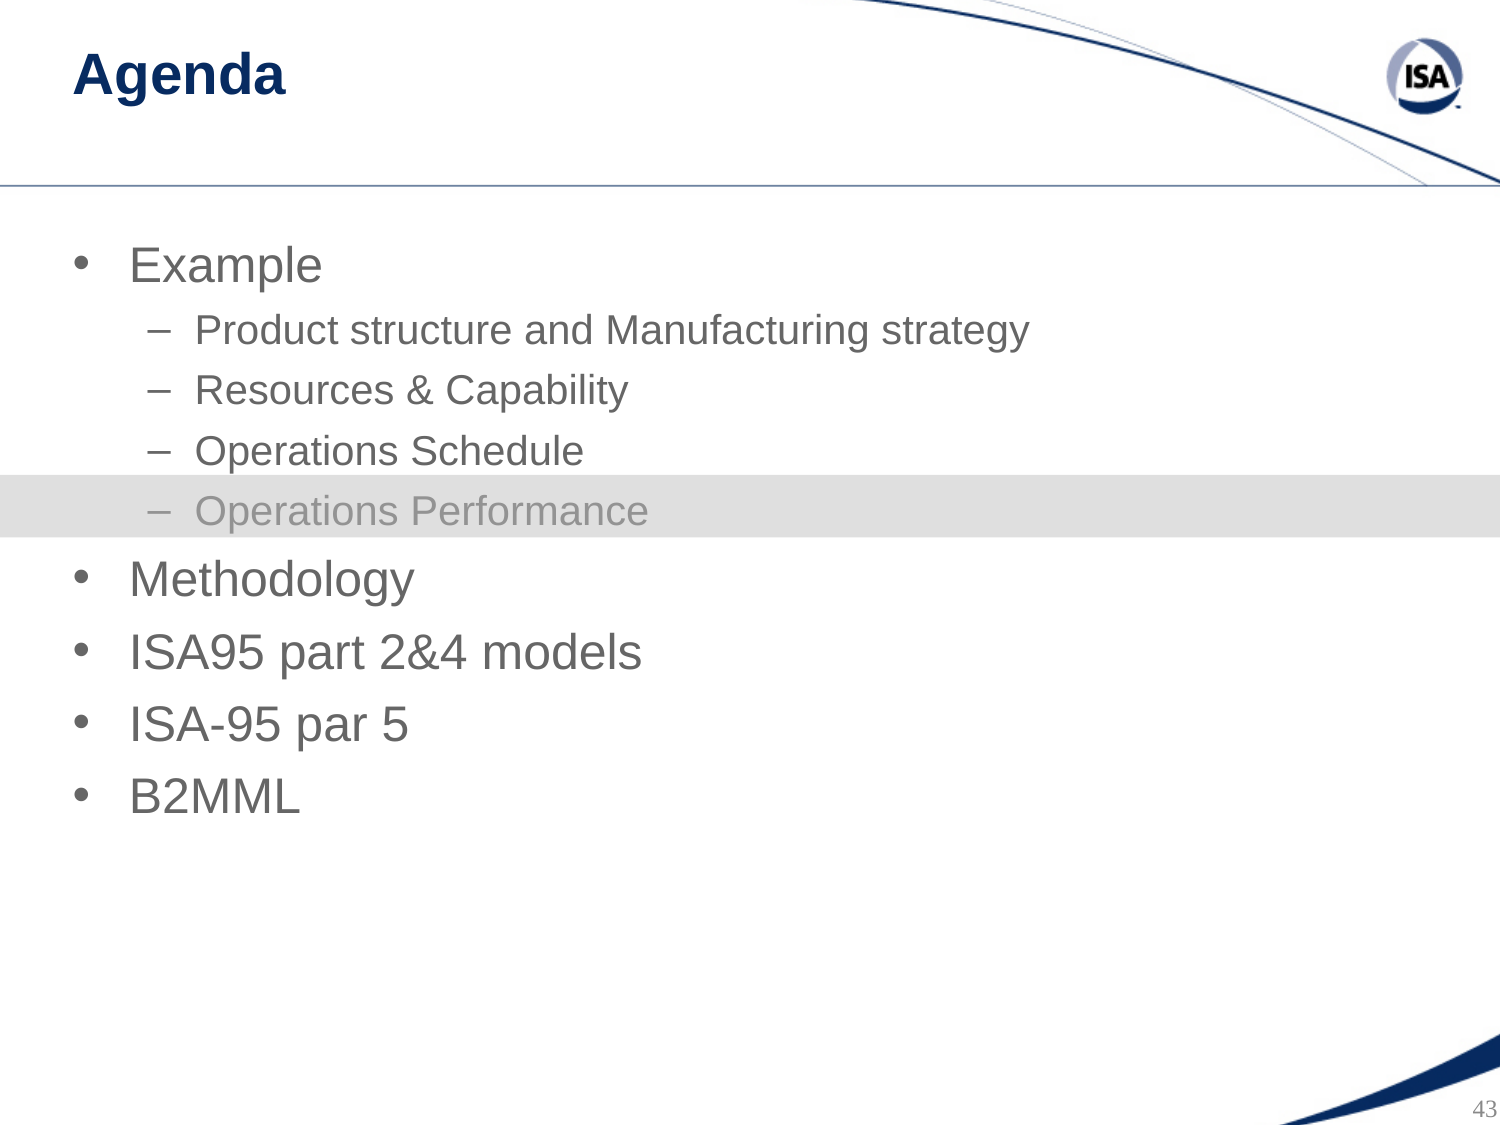

# Agenda
Example
Product structure and Manufacturing strategy
Resources & Capability
Operations Schedule
Operations Performance
Methodology
ISA95 part 2&4 models
ISA-95 par 5
B2MML